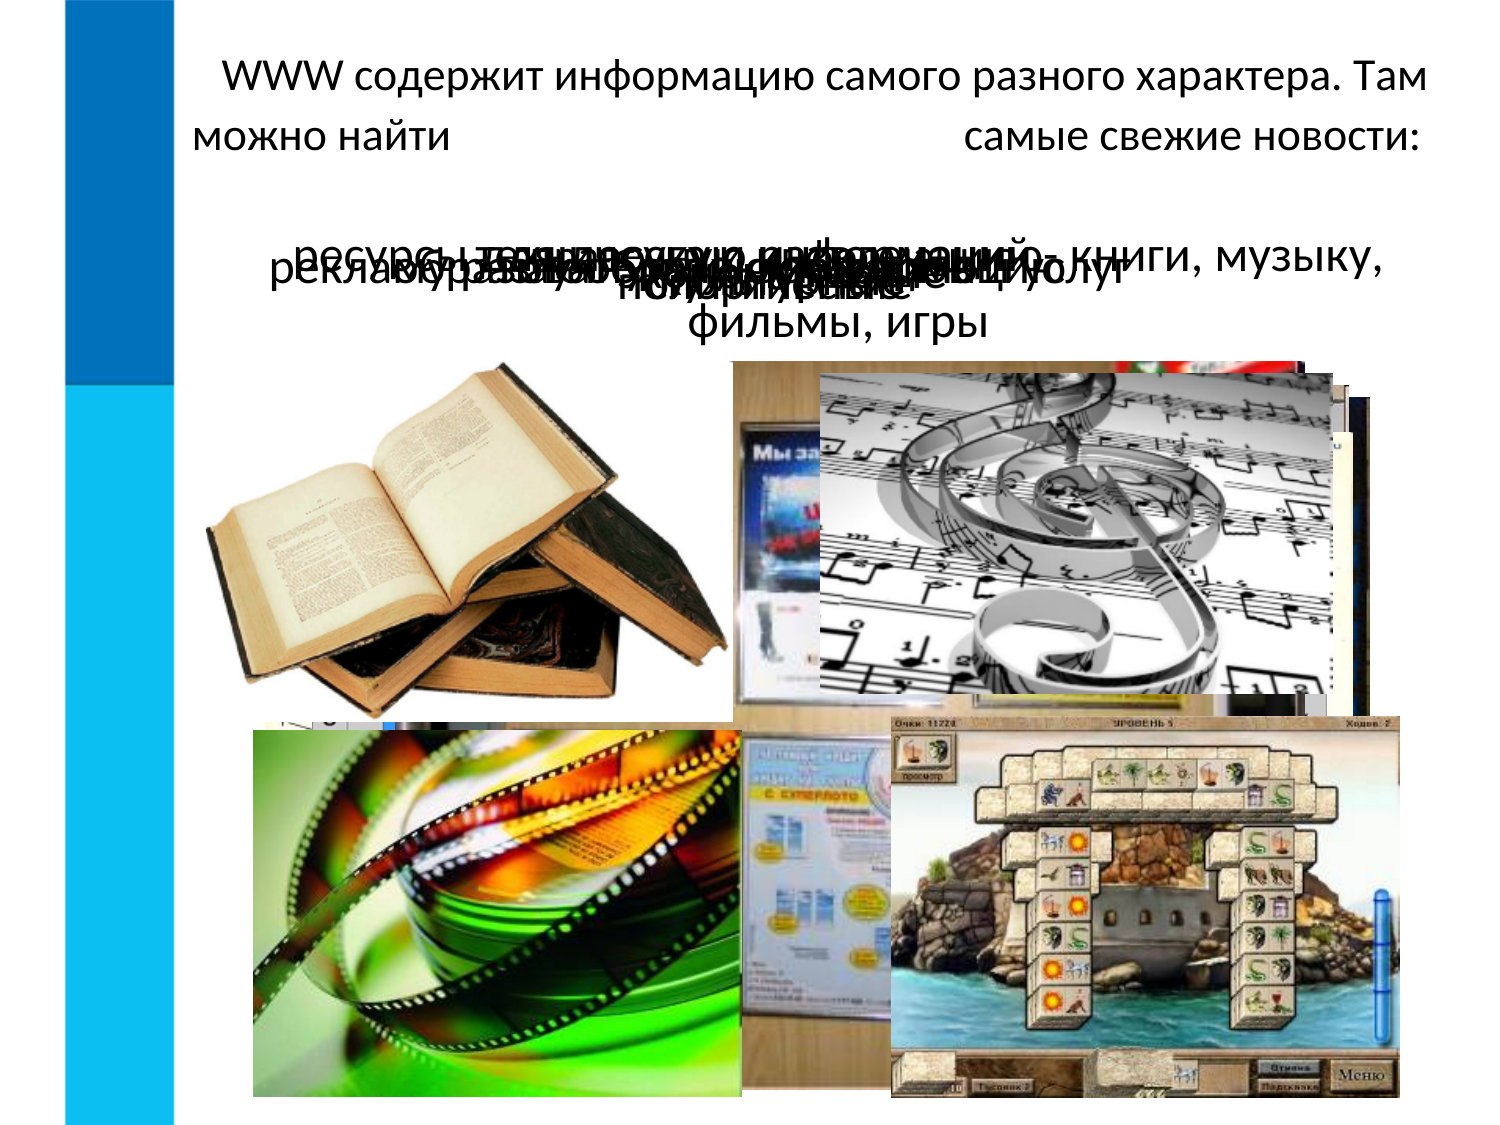

WWW содержит информацию самого разного характера. Там можно найти
самые свежие новости:
ресурсы для досуга и развлечений - книги, музыку, фильмы, игры
техническую информацию
справочную информацию
рекламу разнообразных товаров и услуг
образовательную информацию
научную информацию
экономические
культурные
политические
спортивные